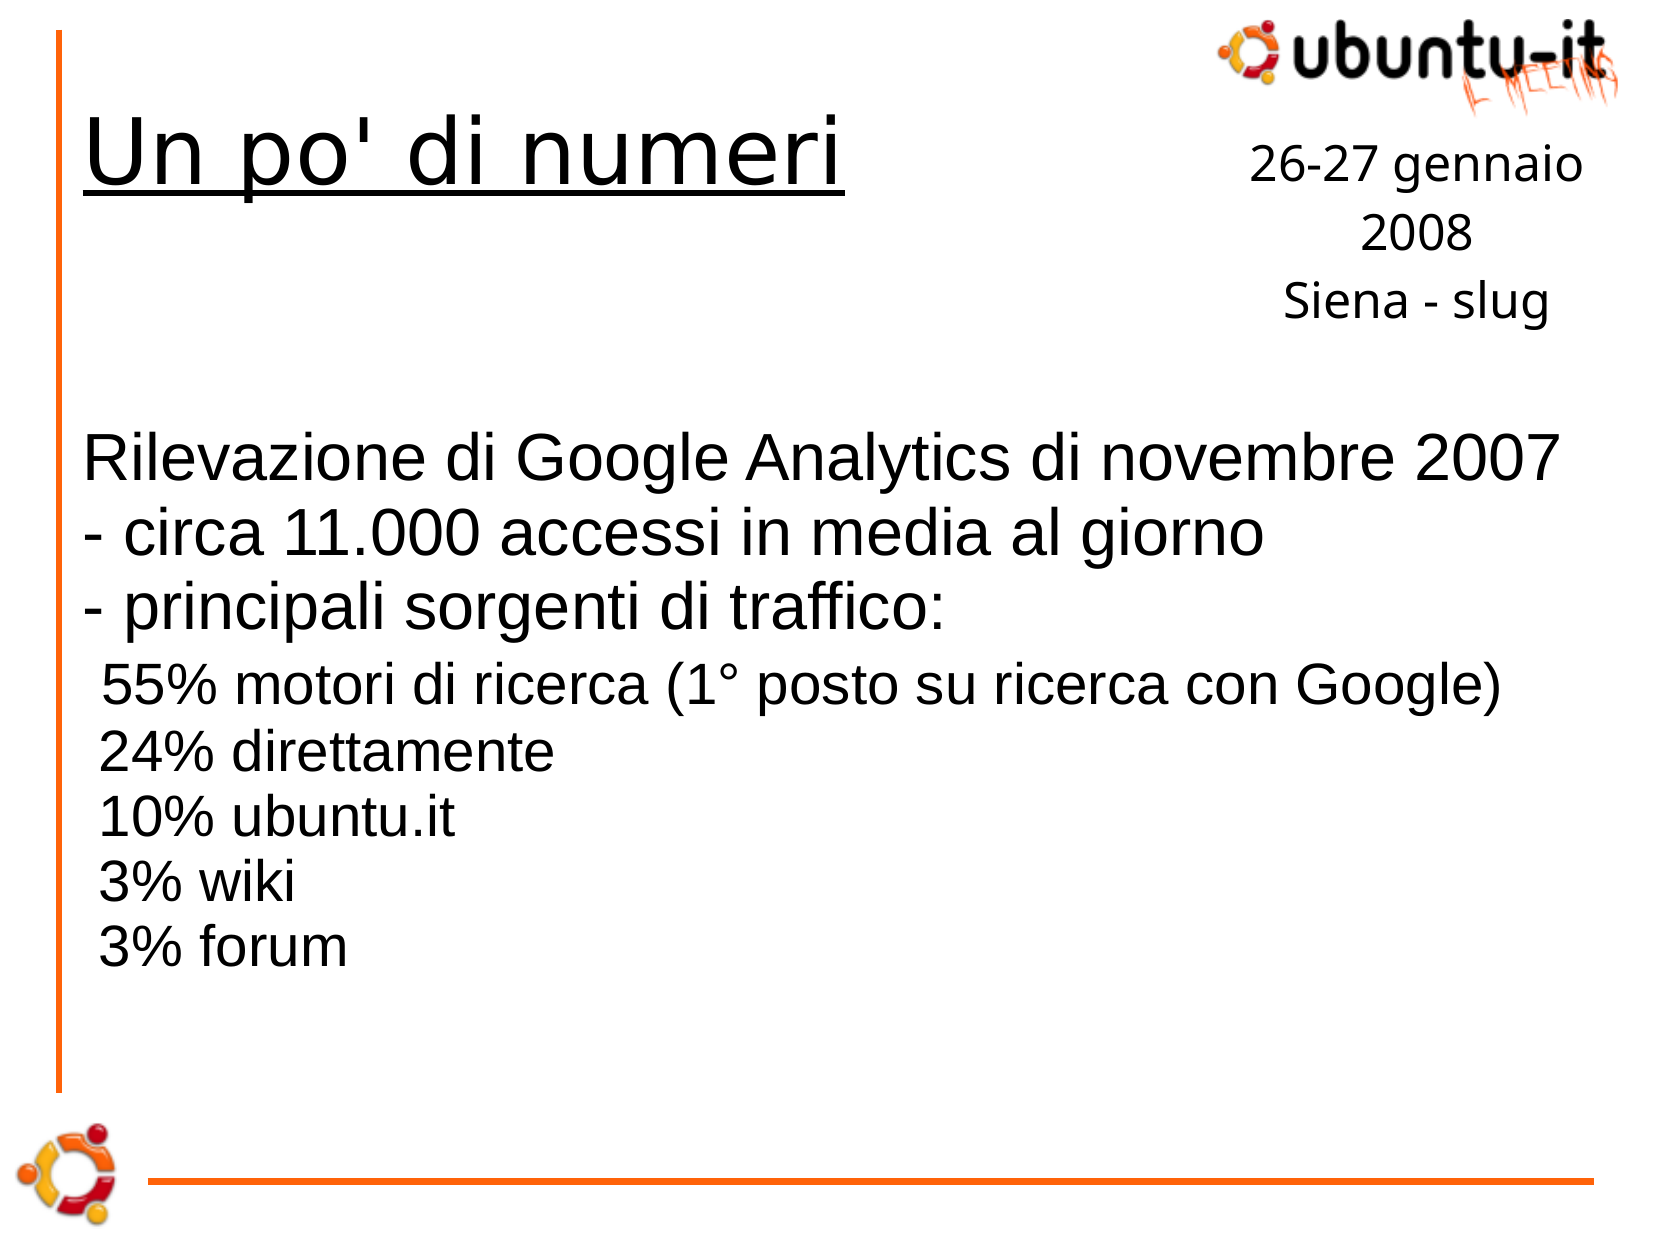

# Un po' di numeri
Rilevazione di Google Analytics di novembre 2007
- circa 11.000 accessi in media al giorno
- principali sorgenti di traffico:
 55% motori di ricerca (1° posto su ricerca con Google)
 24% direttamente
 10% ubuntu.it
 3% wiki
 3% forum